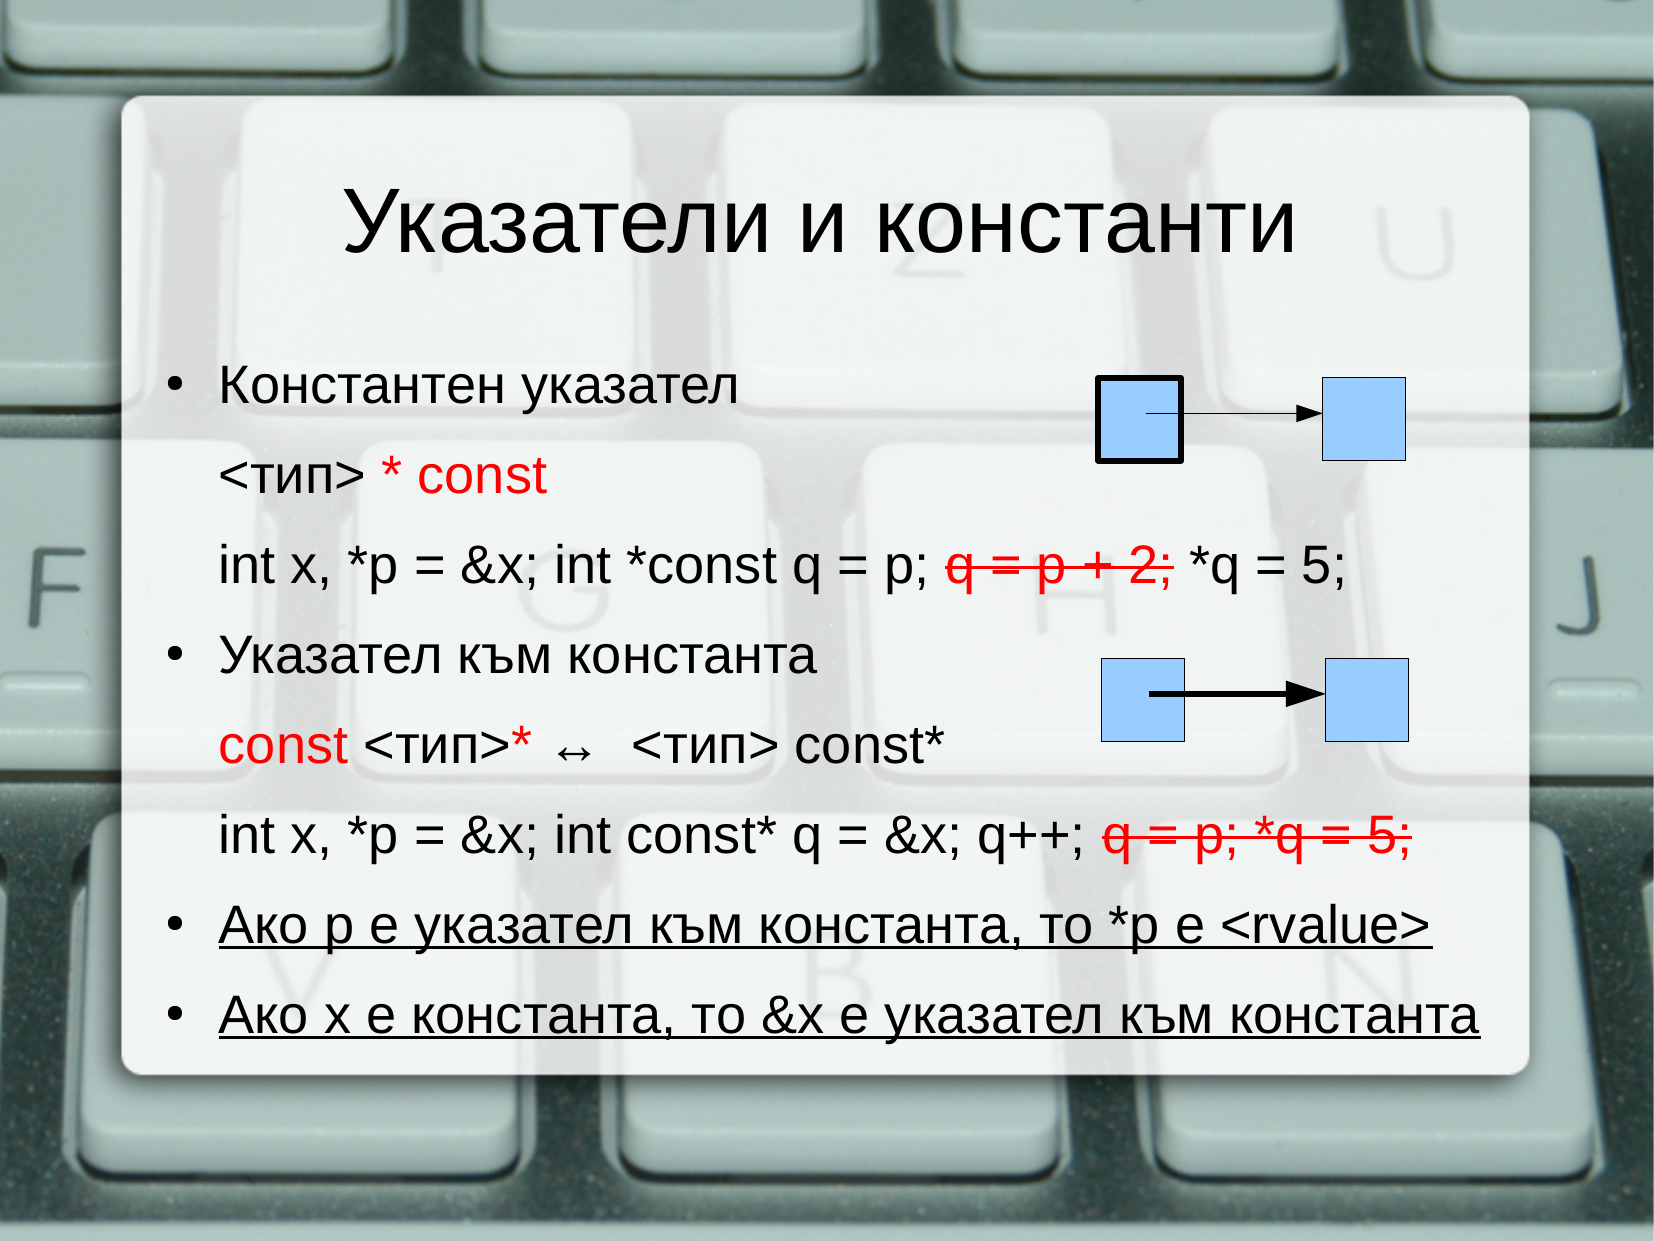

# Указатели и константи
Константен указател
<тип> * const
int x, *p = &x; int *const q = p; q = p + 2; *q = 5;
Указател към константа
const <тип>* ↔ <тип> const*
int x, *p = &x; int const* q = &x; q++; q = p; *q = 5;
Ако p е указател към константа, то *p е <rvalue>
Ако x е константа, то &x е указател към константа